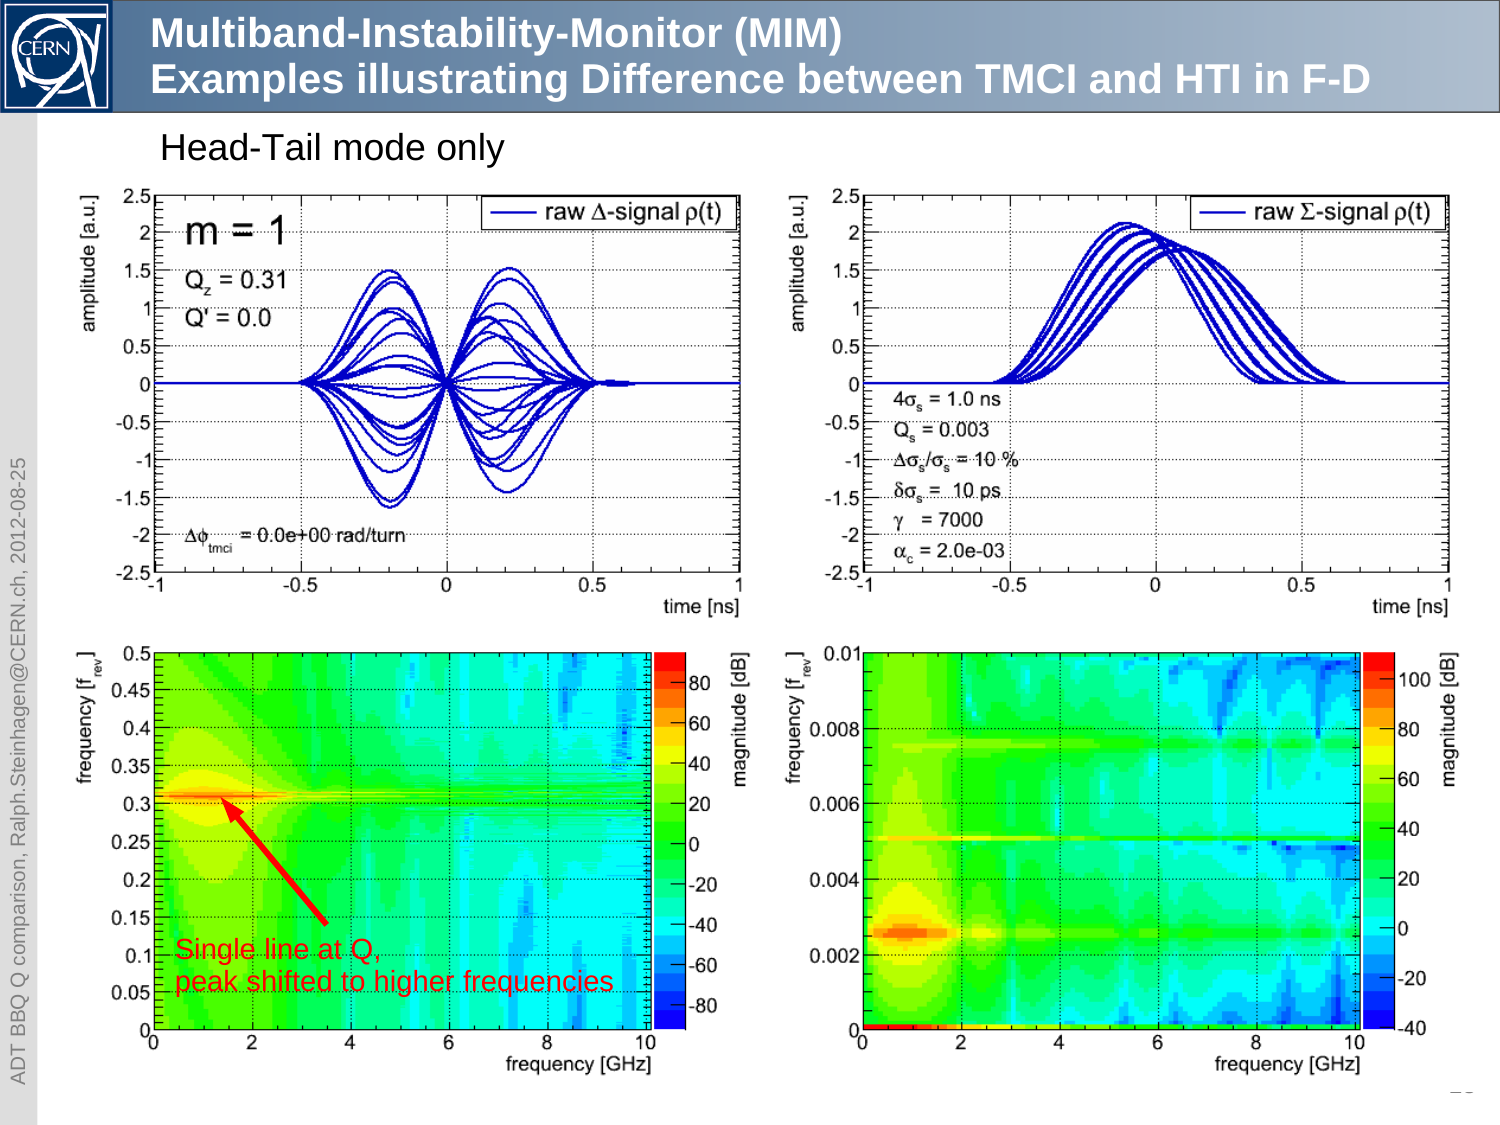

# Multiband-Instability-Monitor (MIM) Examples illustrating Difference between TMCI and HTI in F-D
Head-Tail mode only
Single line at Q,
peak shifted to higher frequencies